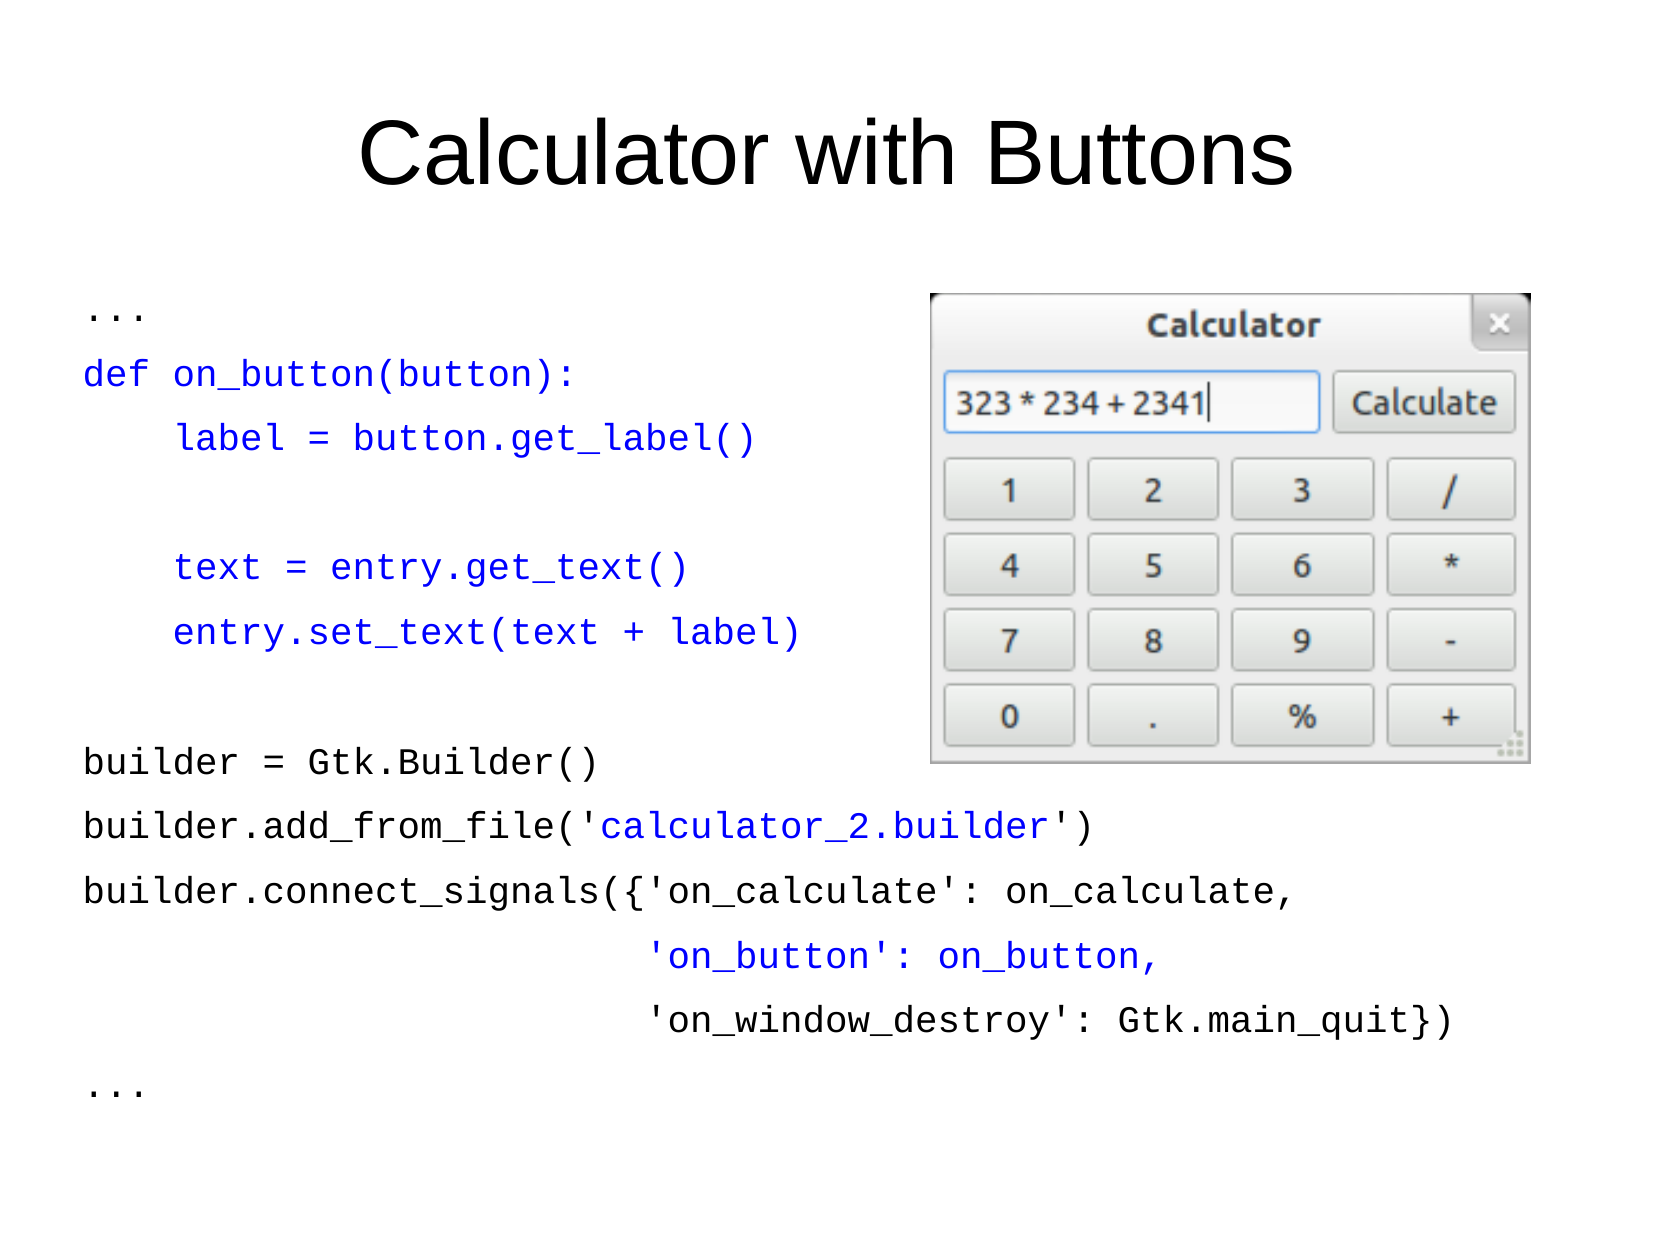

# Calculator with Buttons
...
def on_button(button):
 label = button.get_label()
 text = entry.get_text()
 entry.set_text(text + label)
builder = Gtk.Builder()
builder.add_from_file('calculator_2.builder')
builder.connect_signals({'on_calculate': on_calculate,
 'on_button': on_button,
 'on_window_destroy': Gtk.main_quit})
...